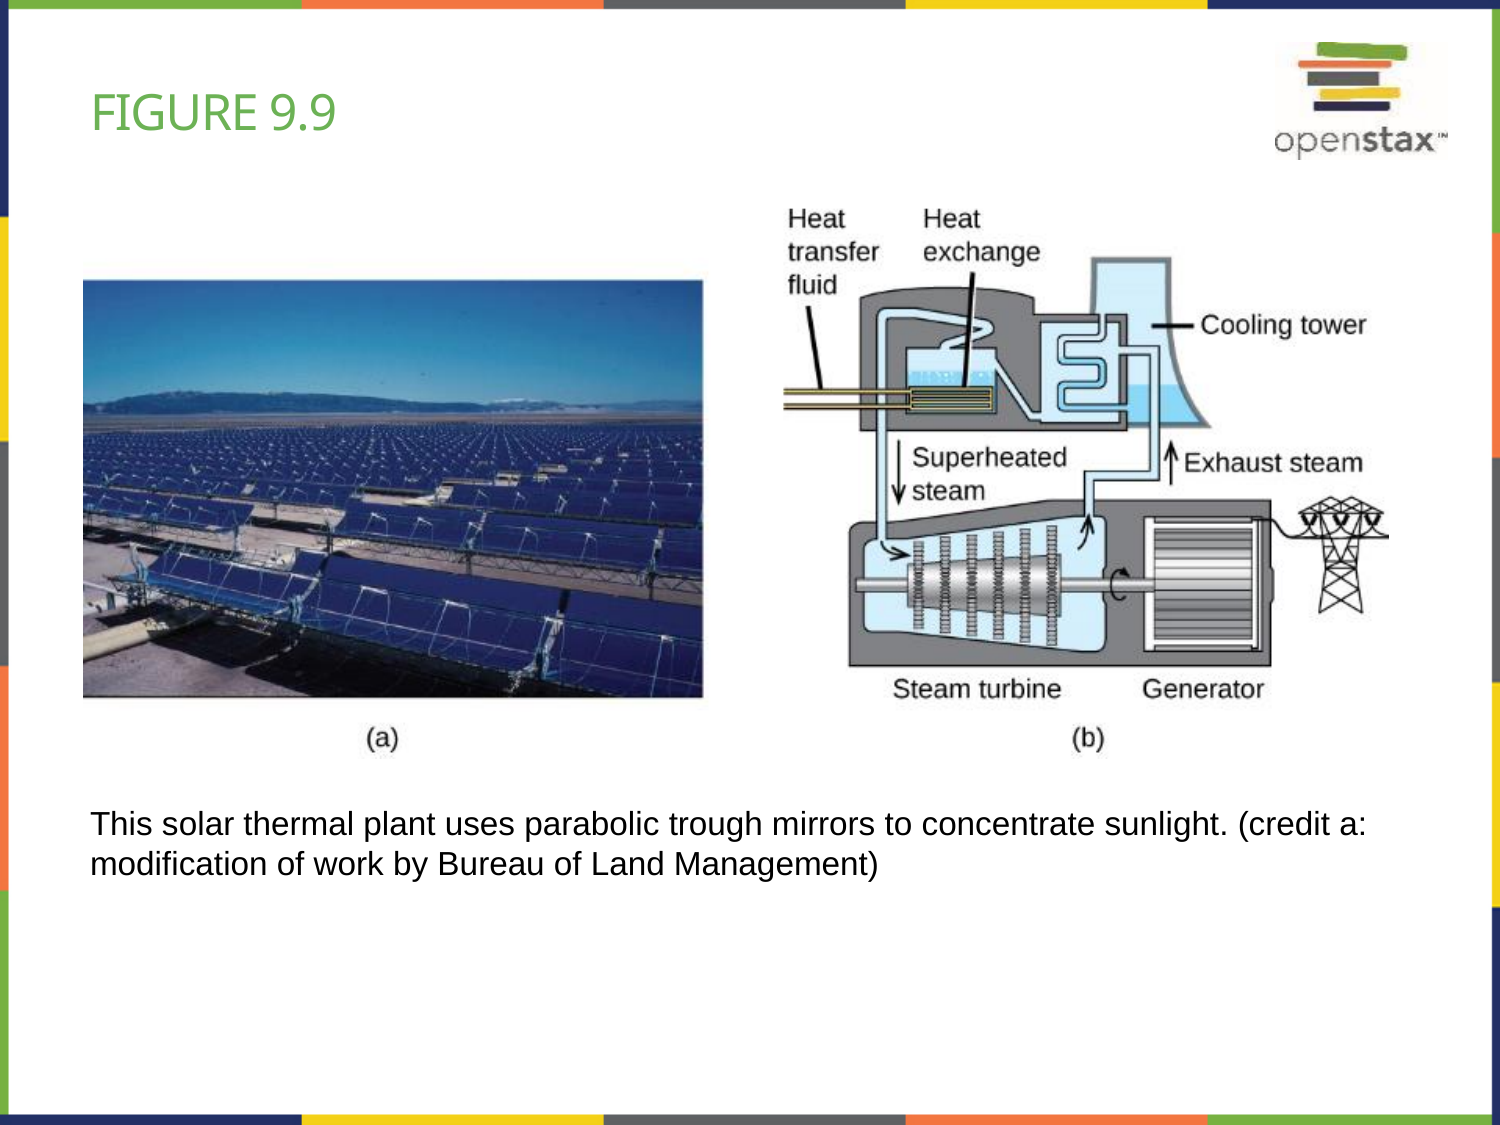

# Figure 9.9
This solar thermal plant uses parabolic trough mirrors to concentrate sunlight. (credit a: modification of work by Bureau of Land Management)